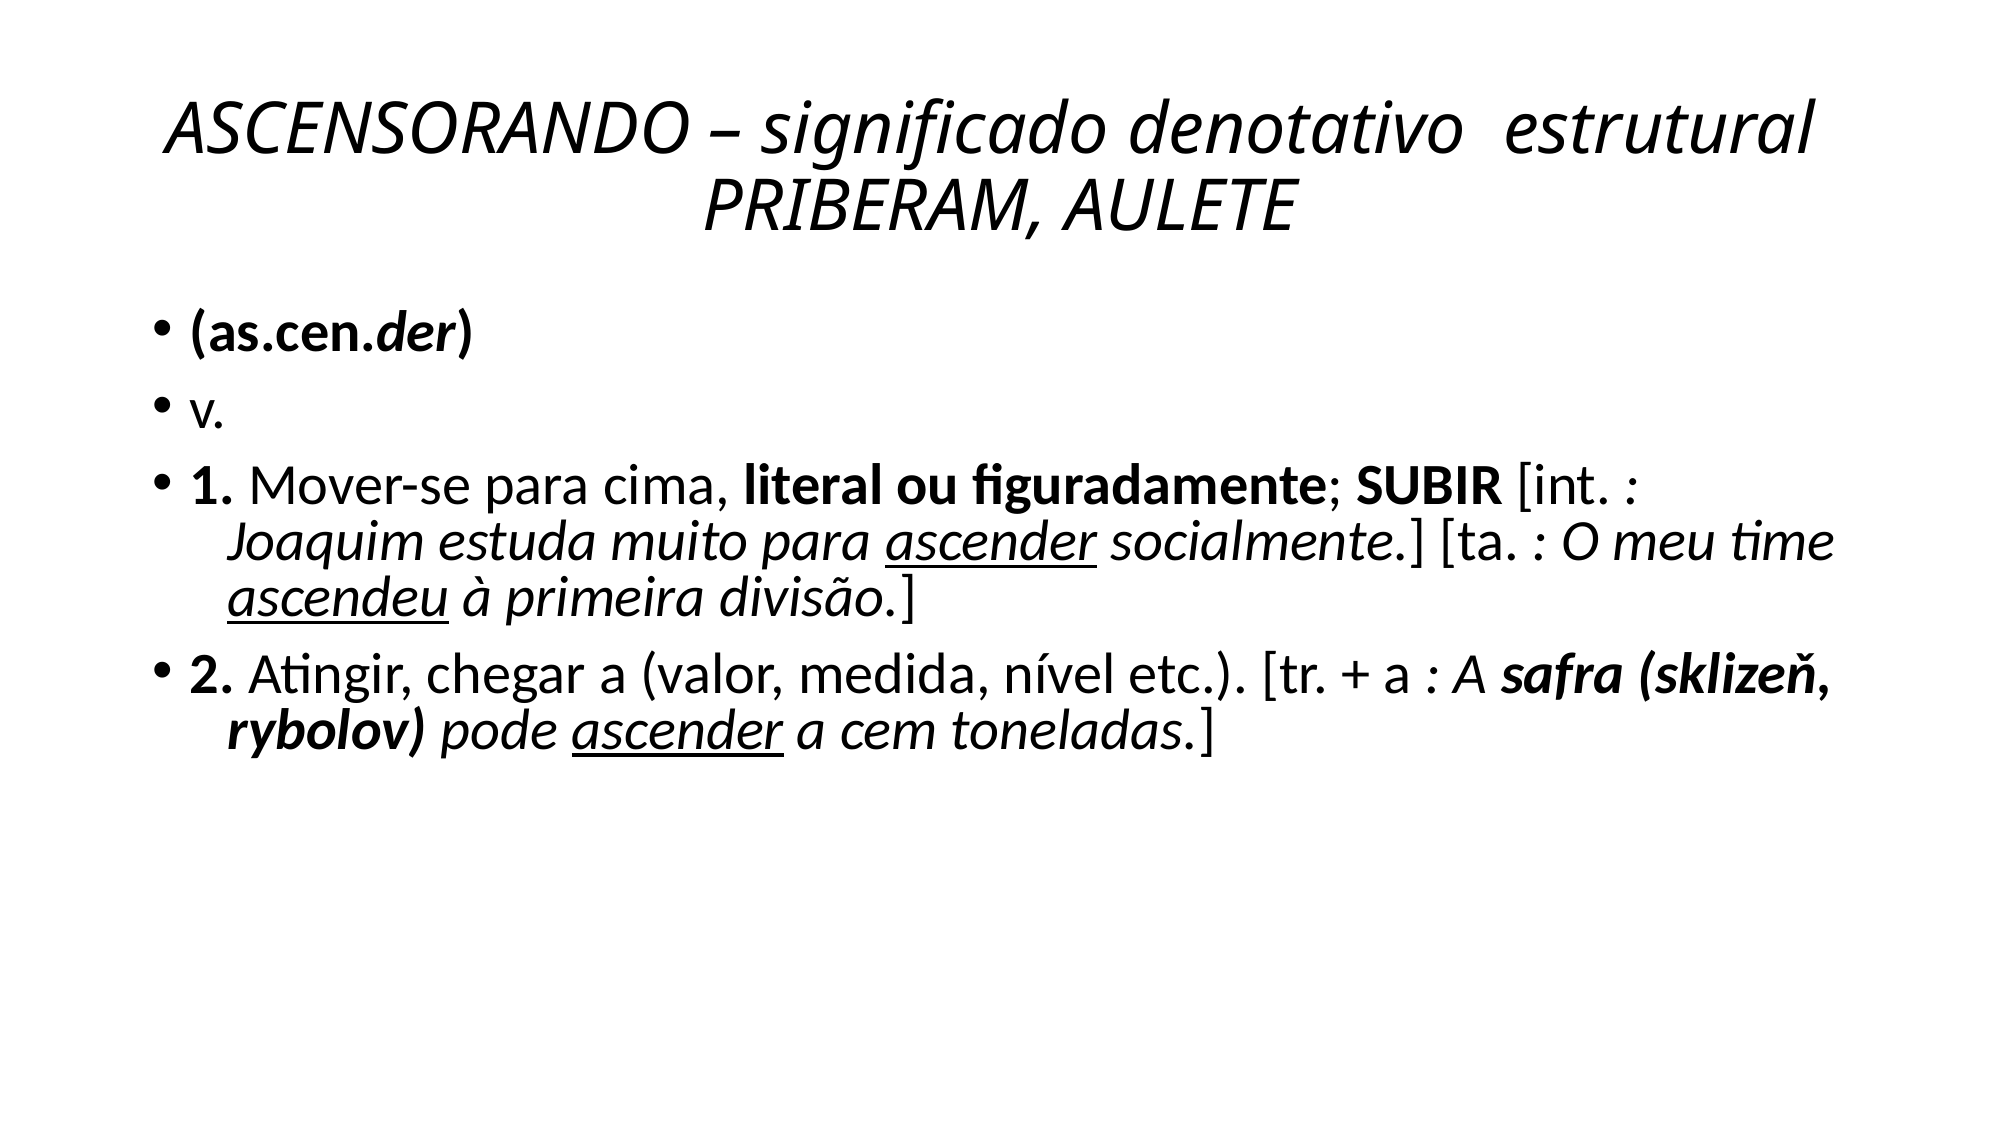

# ASCENSORANDO – significado denotativo estrutural PRIBERAM, AULETE
(as.cen.der)
v.
1. Mover-se para cima, literal ou figuradamente; SUBIR [int. : Joaquim estuda muito para ascender socialmente.] [ta. : O meu time ascendeu à primeira divisão.]
2. Atingir, chegar a (valor, medida, nível etc.). [tr. + a : A safra (sklizeň, rybolov) pode ascender a cem toneladas.]